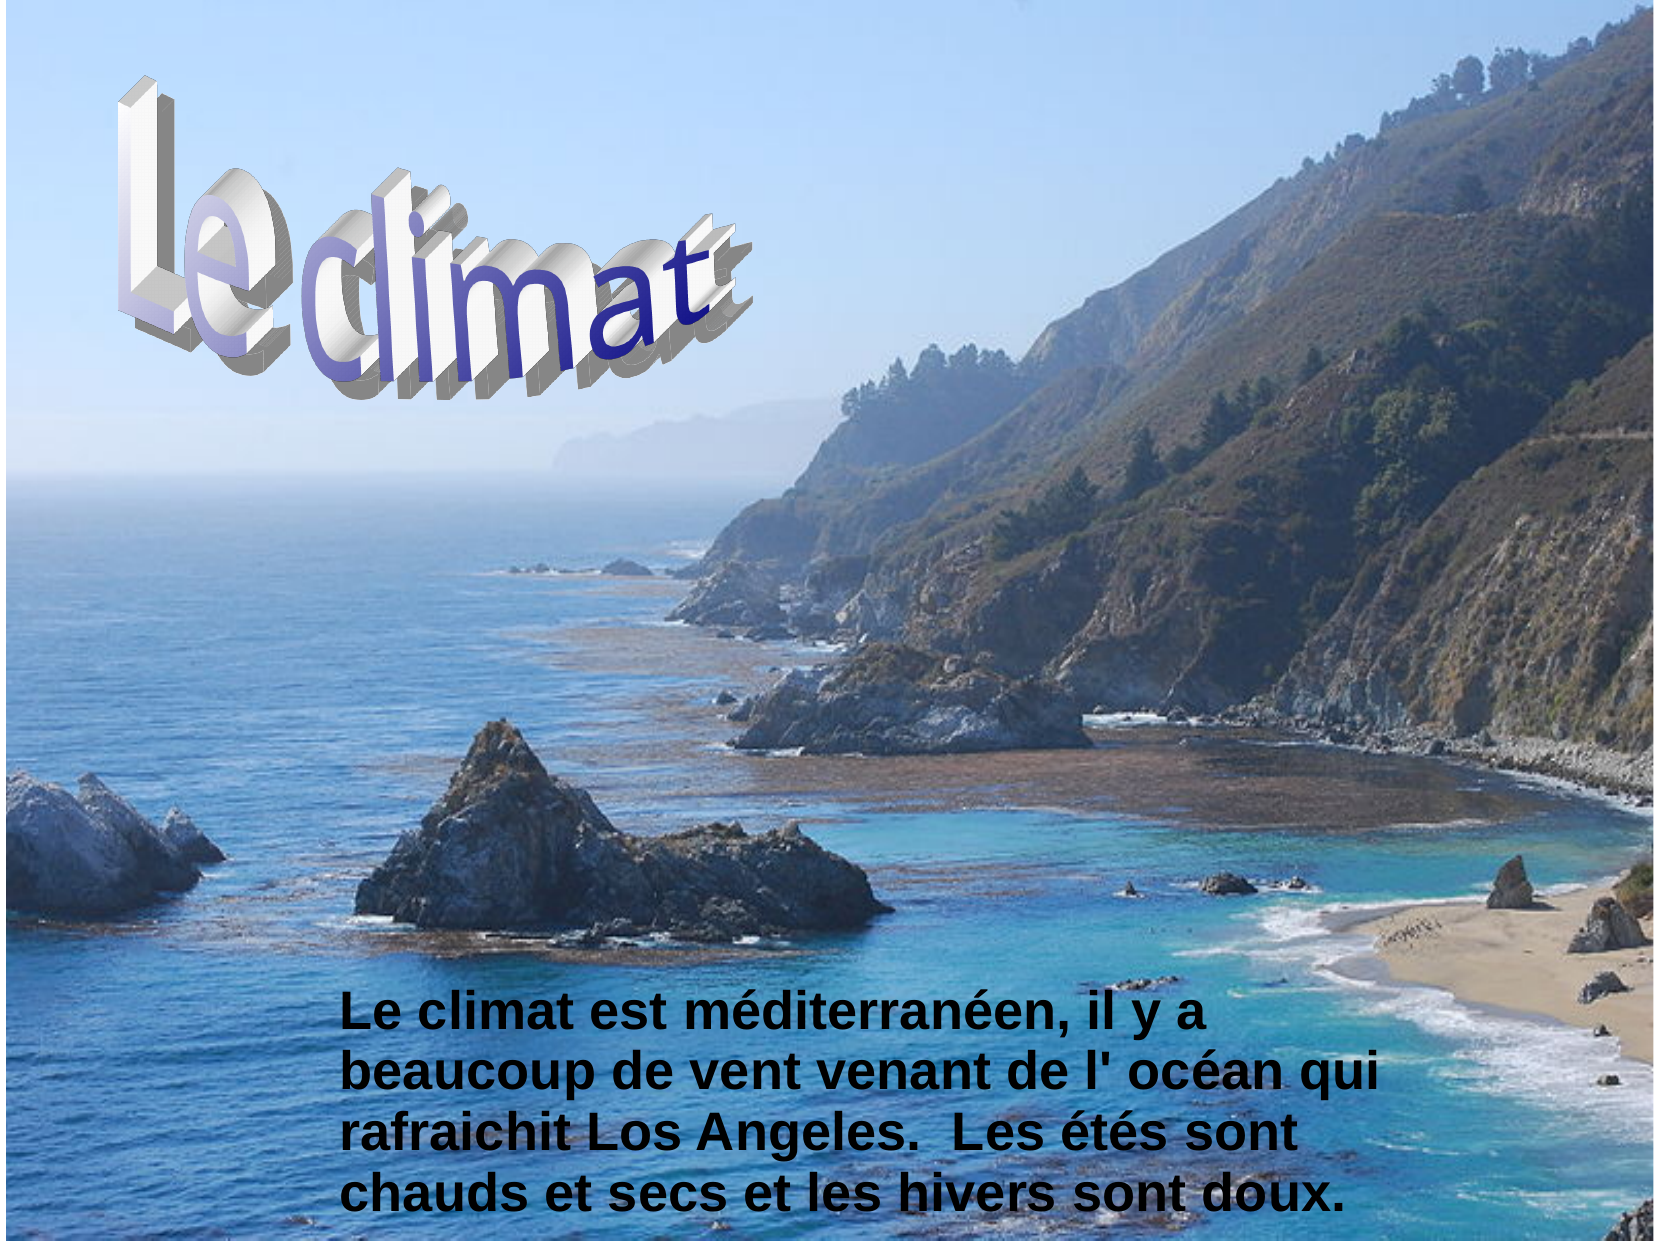

Le climat
Le climat est méditerranéen, il y a beaucoup de vent venant de l' océan qui rafraichit Los Angeles. Les étés sont chauds et secs et les hivers sont doux.